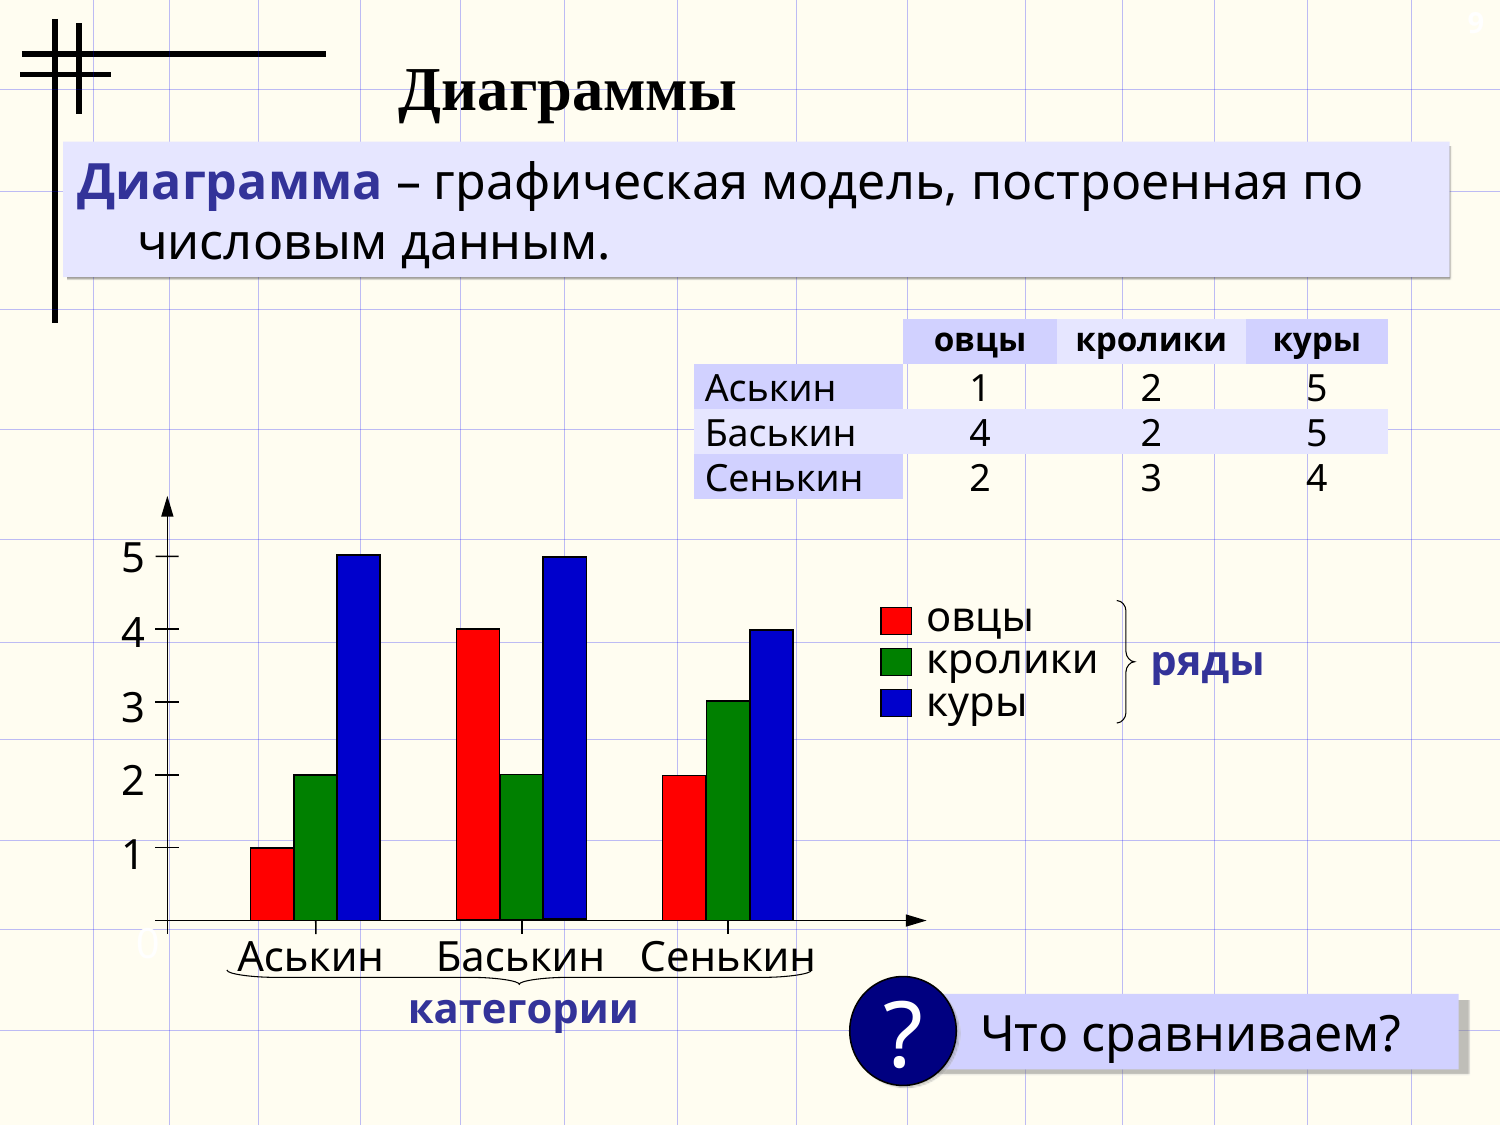

# Диаграммы
Диаграмма – графическая модель, построенная по числовым данным.
| | овцы | кролики | куры |
| --- | --- | --- | --- |
| Аськин | 1 | 2 | 5 |
| Баськин | 4 | 2 | 5 |
| Сенькин | 2 | 3 | 4 |
5
овцы
кролики
куры
4
ряды
3
2
1
0
Аськин
Баськин
Сенькин
категории
?
 Что сравниваем?